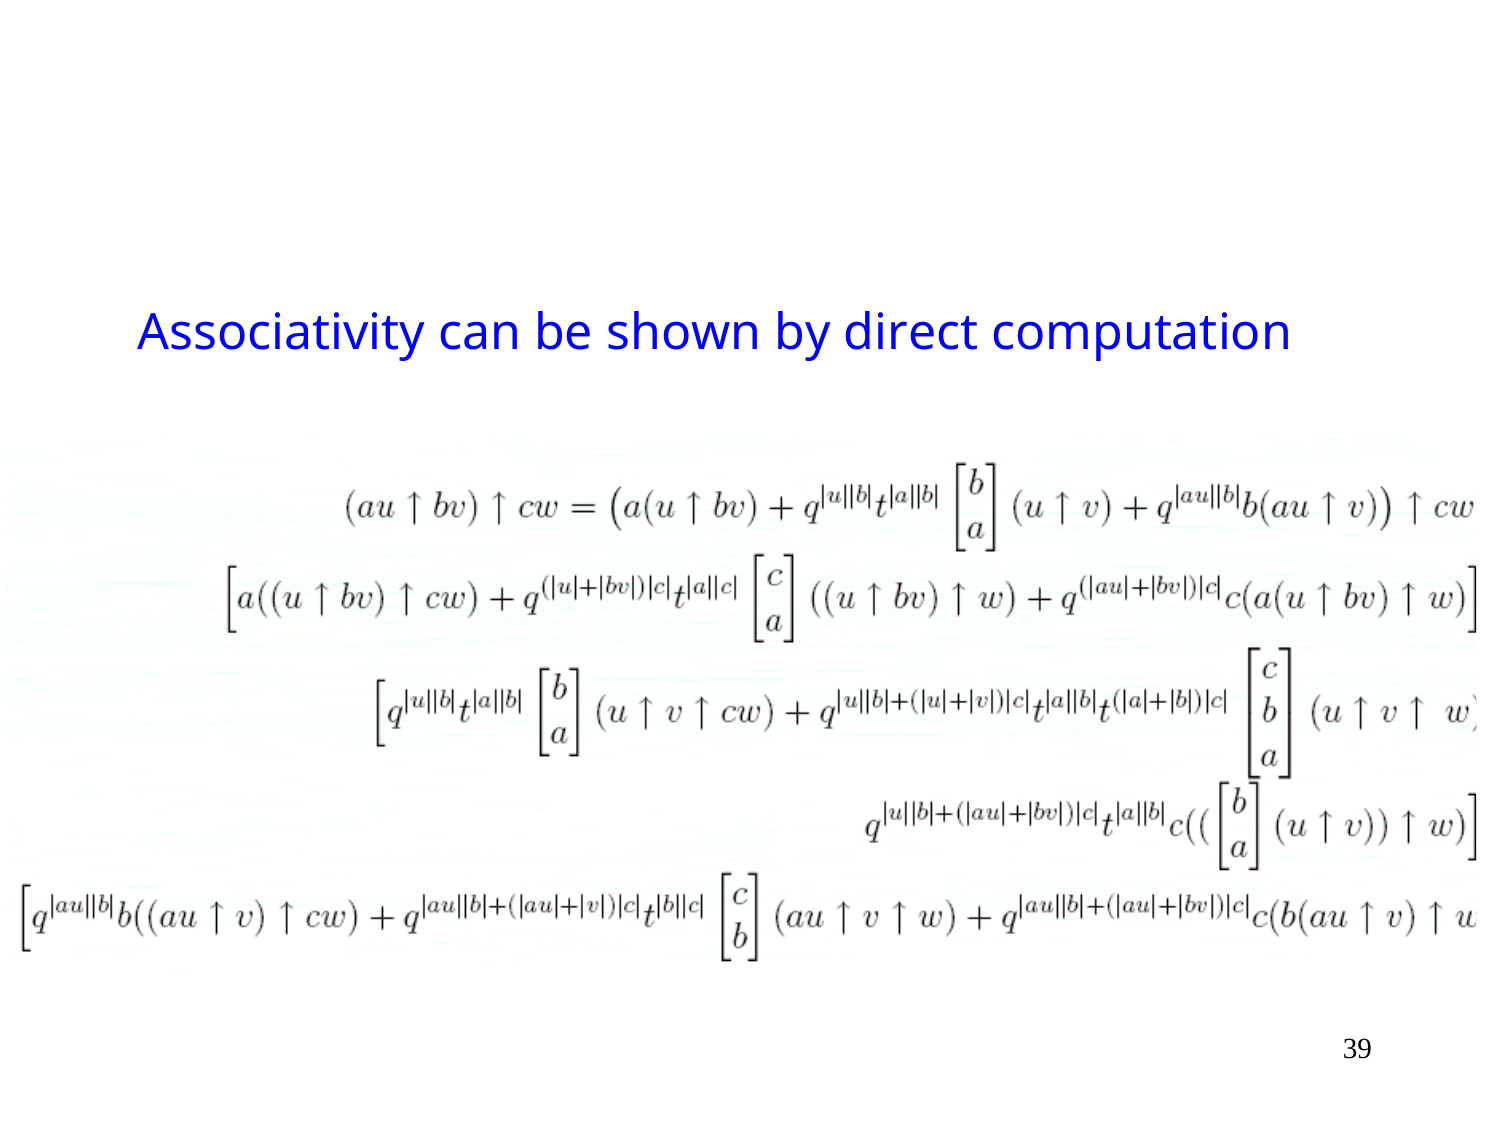

Associativity can be shown by direct computation
39